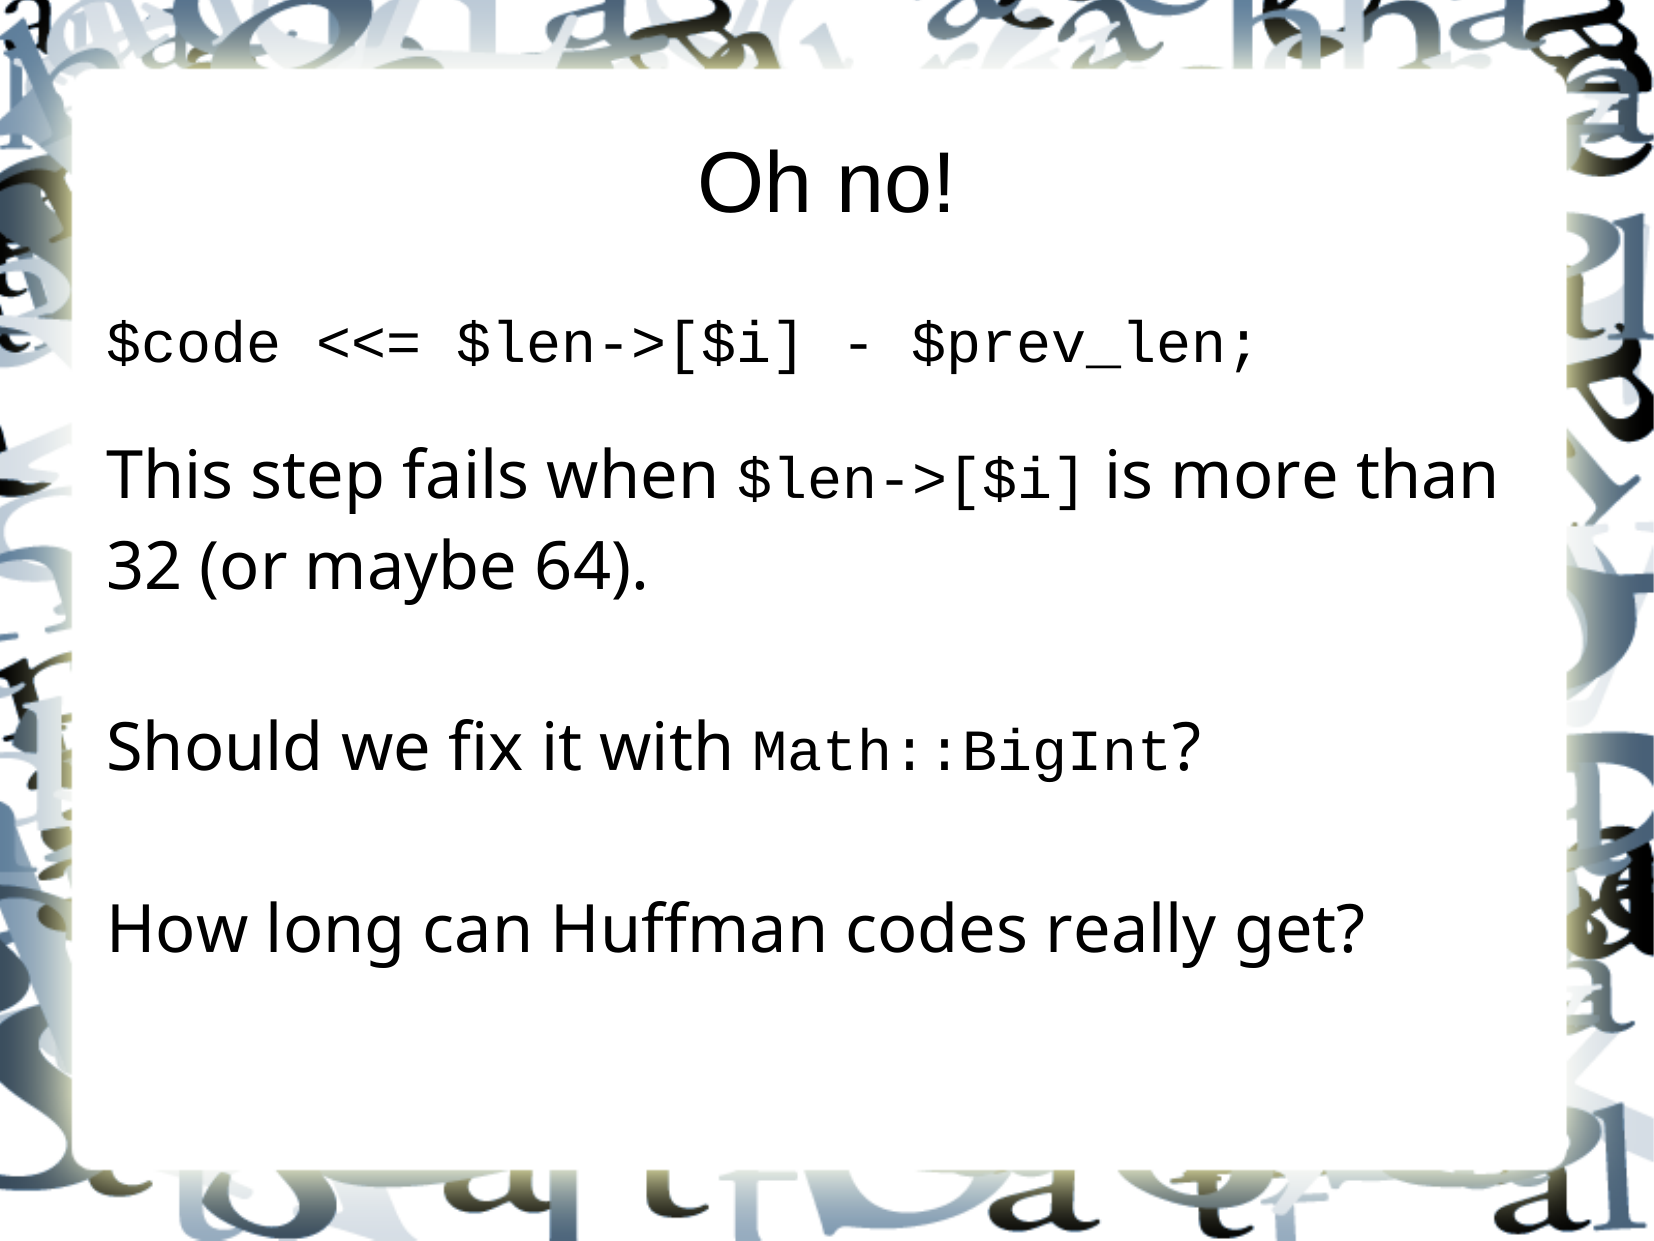

# Oh no!
$code <<= $len->[$i] - $prev_len;
This step fails when $len->[$i] is more than 32 (or maybe 64).
Should we fix it with Math::BigInt?
How long can Huffman codes really get?